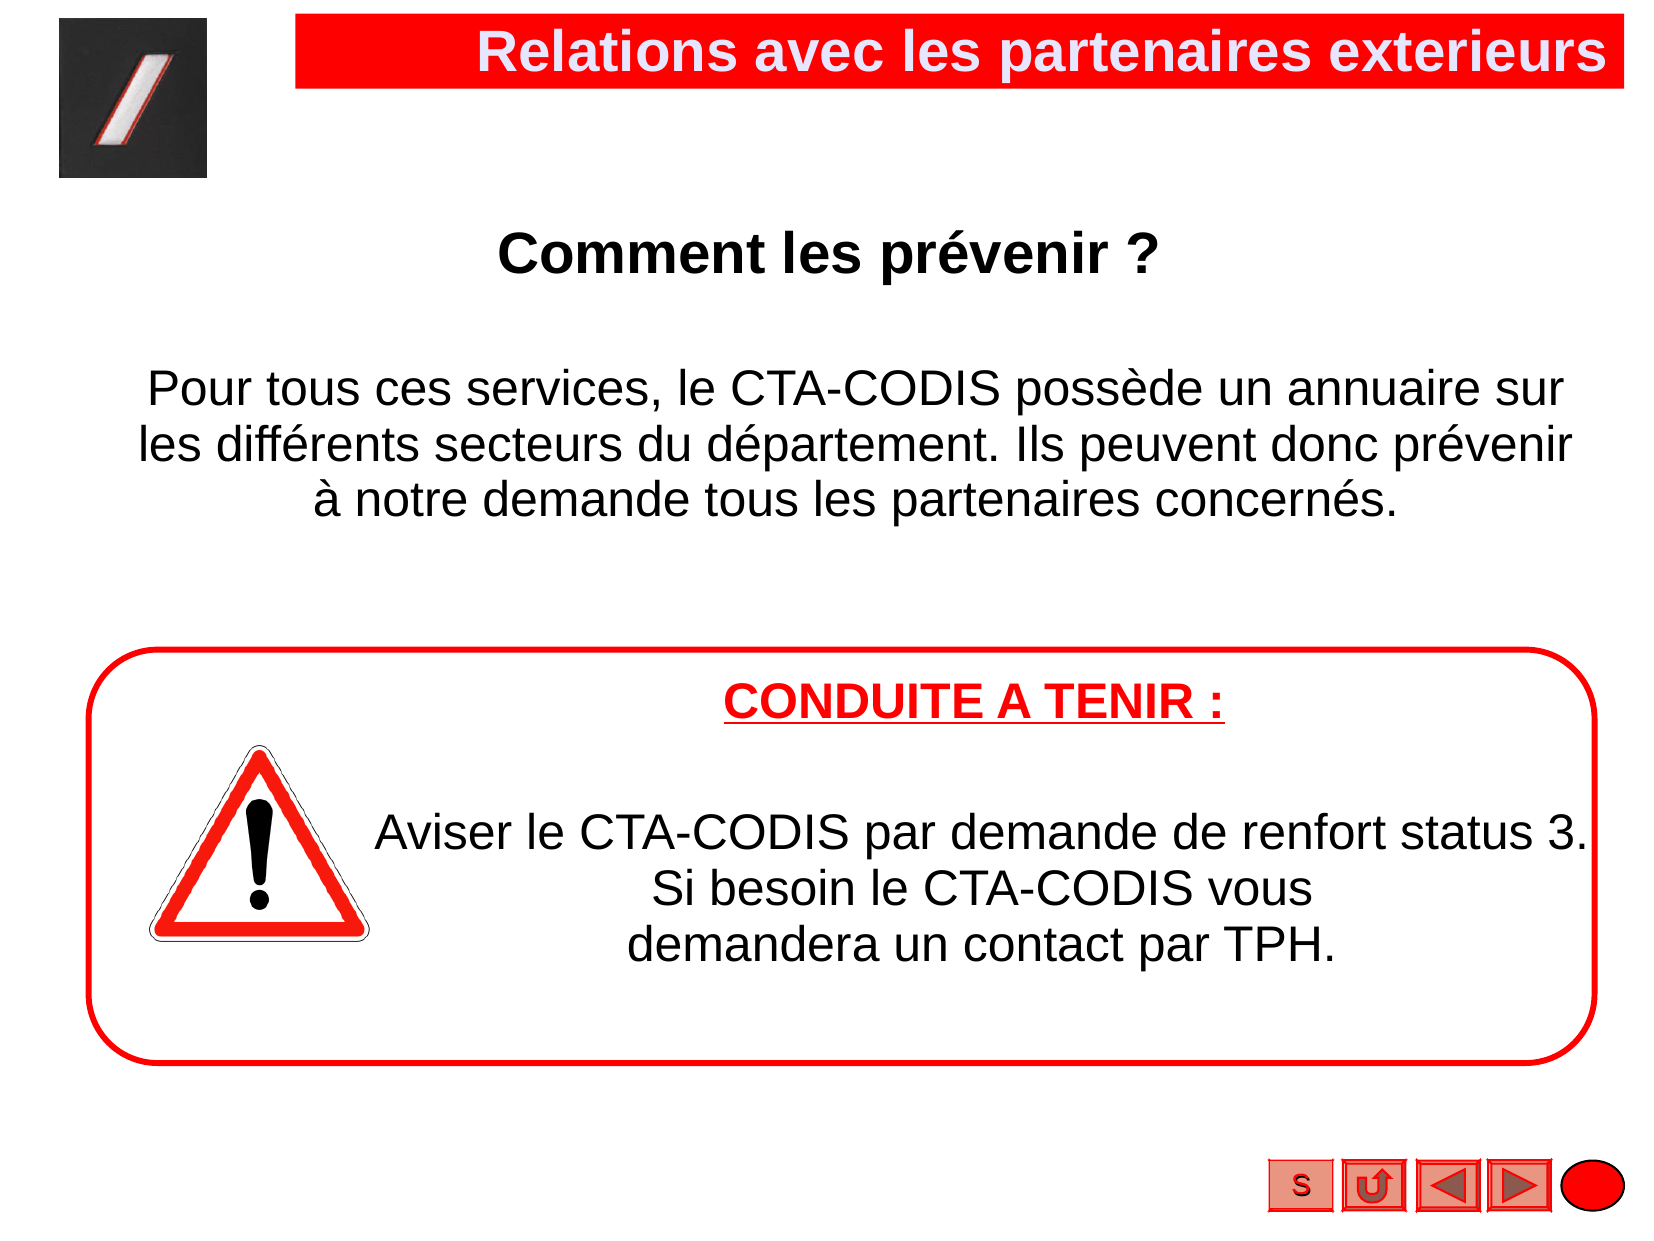

Relations avec les partenaires exterieurs
Comment les prévenir ?
Pour tous ces services, le CTA-CODIS possède un annuaire sur les différents secteurs du département. Ils peuvent donc prévenir à notre demande tous les partenaires concernés.
#
CONDUITE A TENIR :
Aviser le CTA-CODIS par demande de renfort status 3.
Si besoin le CTA-CODIS vous
demandera un contact par TPH.